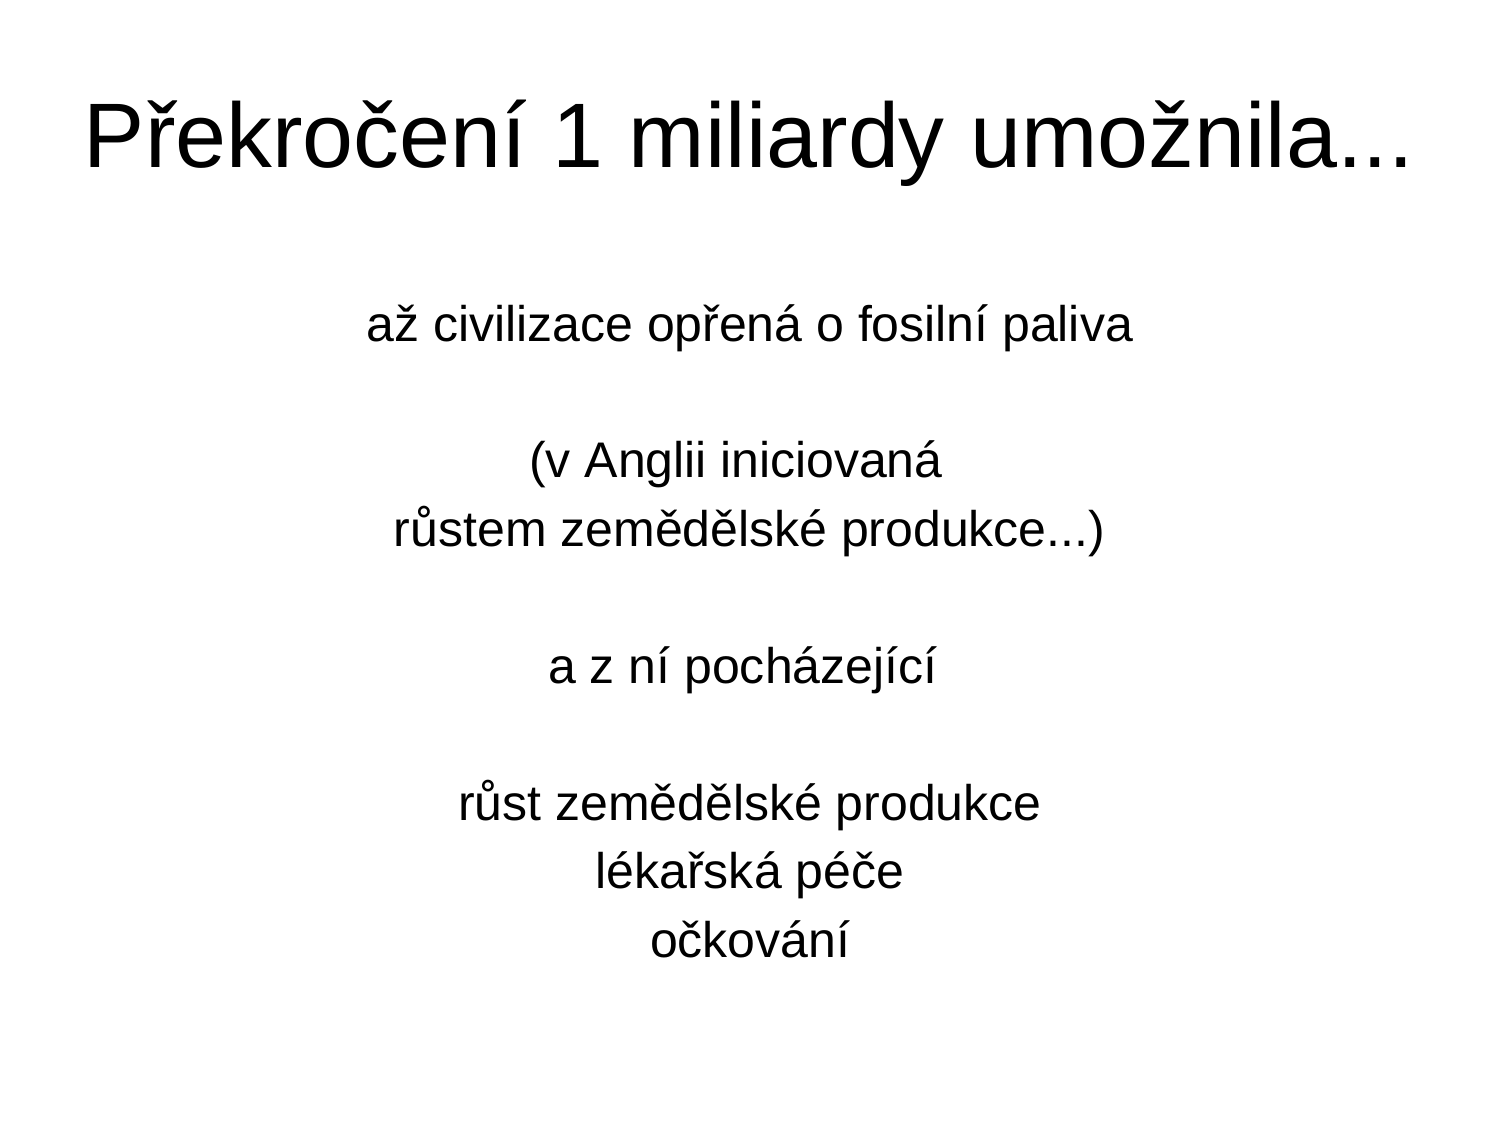

# Překročení 1 miliardy umožnila...
až civilizace opřená o fosilní paliva
(v Anglii iniciovaná
růstem zemědělské produkce...)
a z ní pocházející
růst zemědělské produkce
lékařská péče
očkování